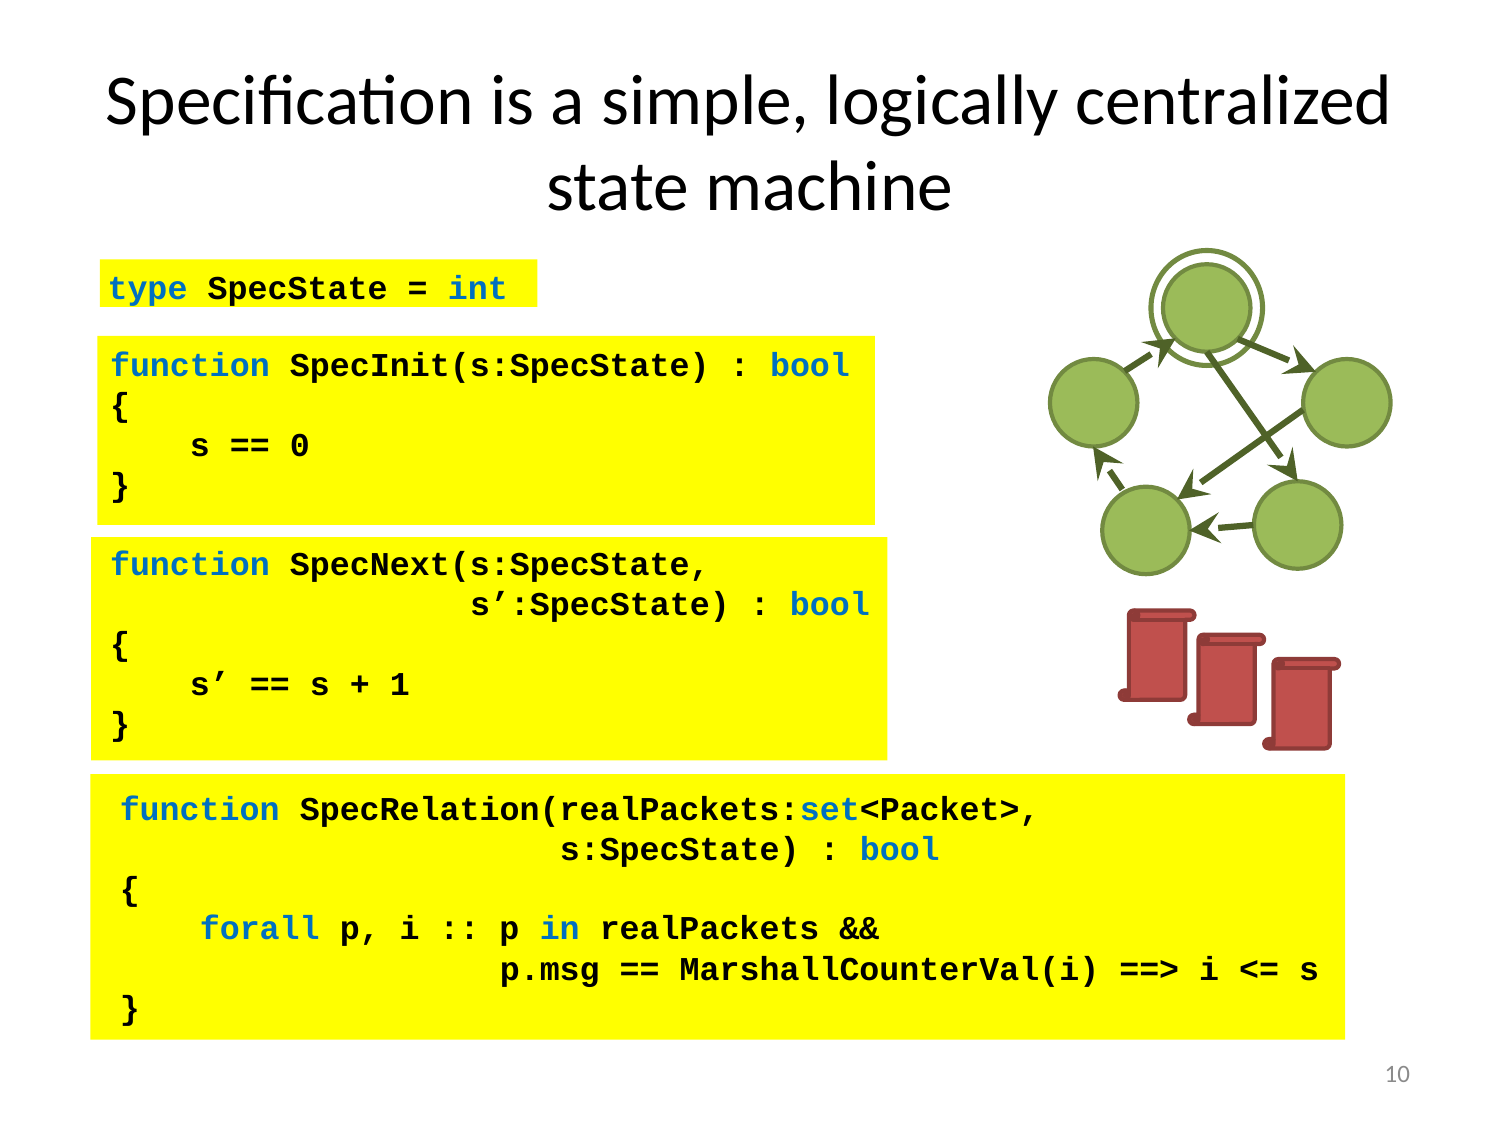

# Specification is a simple, logically centralized state machine
type SpecState = int
function SpecInit(s:SpecState) : bool
{
 s == 0
}
function SpecNext(s:SpecState,
 s’:SpecState) : bool
{
 s’ == s + 1
}
function SpecRelation(realPackets:set<Packet>,
 s:SpecState) : bool
{
 forall p, i :: p in realPackets &&
 p.msg == MarshallCounterVal(i) ==> i <= s
}